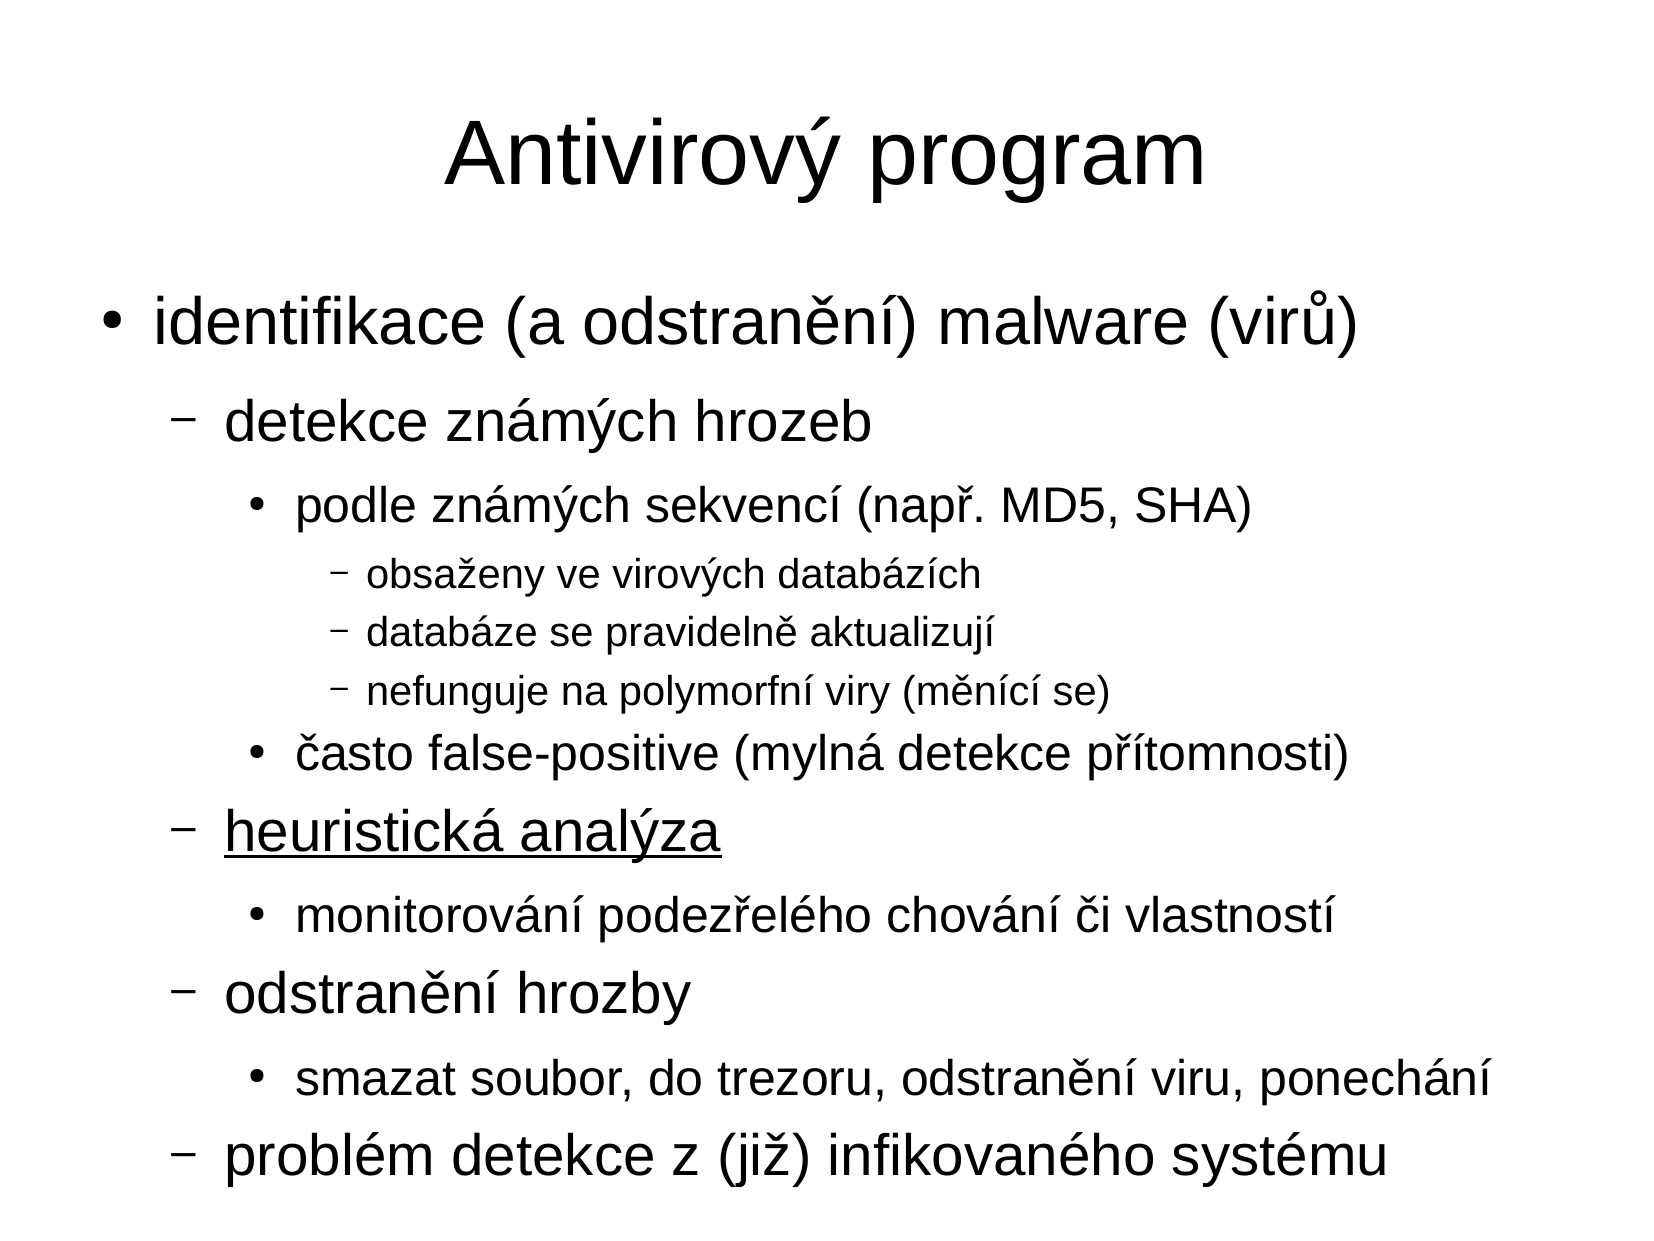

# Antivirový program
identifikace (a odstranění) malware (virů)
detekce známých hrozeb
podle známých sekvencí (např. MD5, SHA)
obsaženy ve virových databázích
databáze se pravidelně aktualizují
nefunguje na polymorfní viry (měnící se)
často false-positive (mylná detekce přítomnosti)
heuristická analýza
monitorování podezřelého chování či vlastností
odstranění hrozby
smazat soubor, do trezoru, odstranění viru, ponechání
problém detekce z (již) infikovaného systému